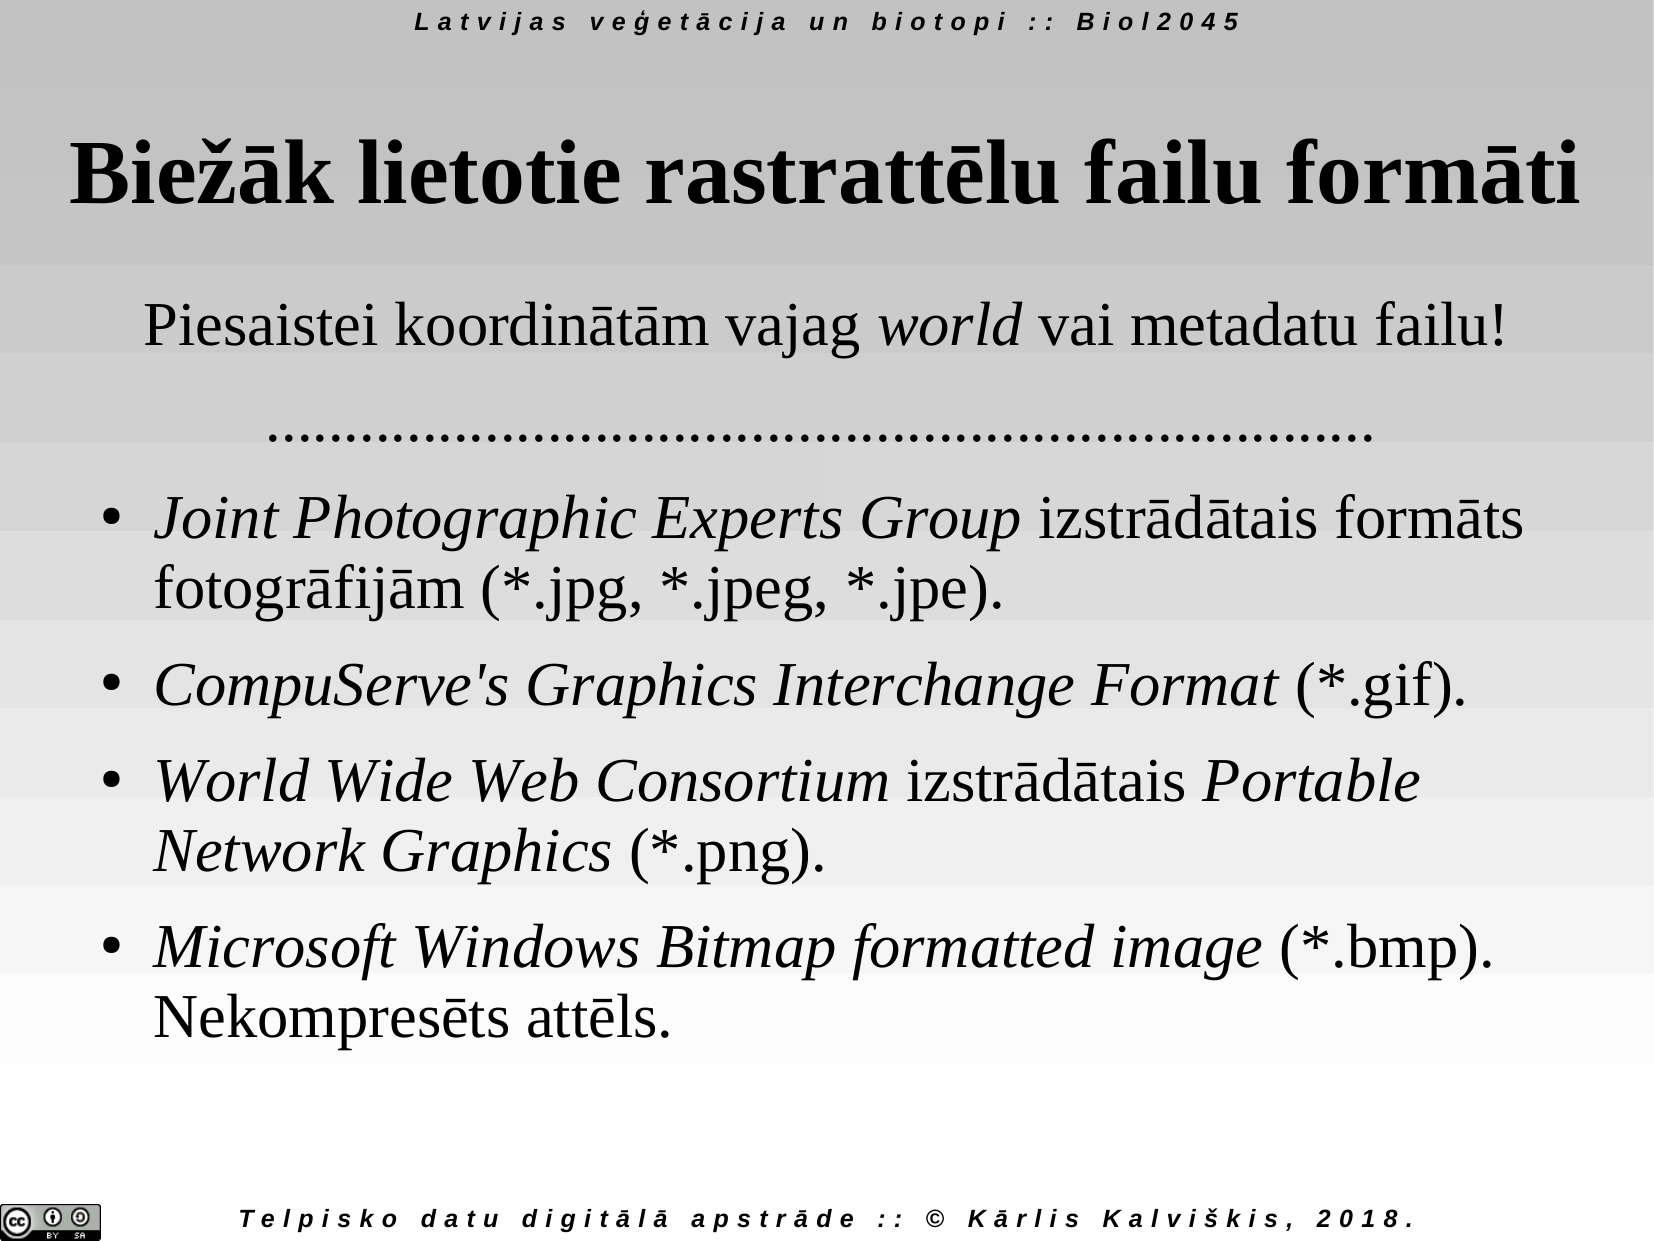

# Biežāk lietotie rastrattēlu failu formāti
Piesaistei koordinātām vajag world vai metadatu failu!
Joint Photographic Experts Group izstrādātais formāts fotogrāfijām (*.jpg, *.jpeg, *.jpe).
CompuServe's Graphics Interchange Format (*.gif).
World Wide Web Consortium izstrādātais Portable Network Graphics (*.png).
Microsoft Windows Bitmap formatted image (*.bmp). Nekompresēts attēls.